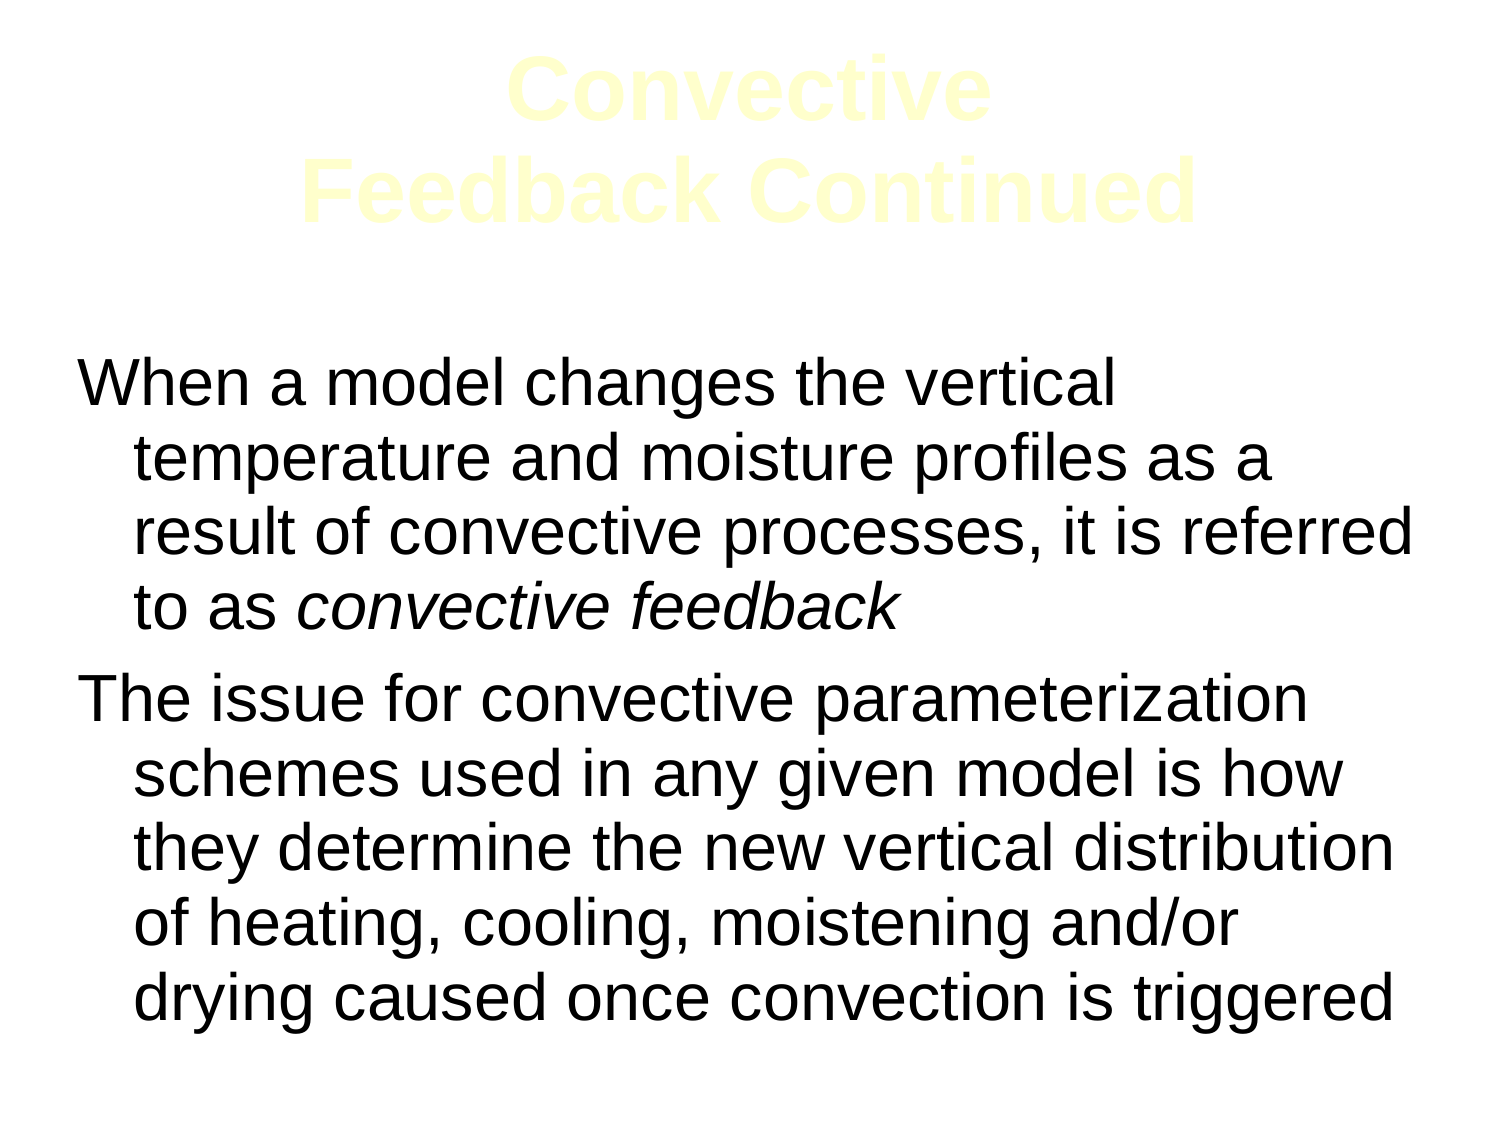

# Convective Feedback Continued
When a model changes the vertical temperature and moisture profiles as a result of convective processes, it is referred to as convective feedback
The issue for convective parameterization schemes used in any given model is how they determine the new vertical distribution of heating, cooling, moistening and/or drying caused once convection is triggered